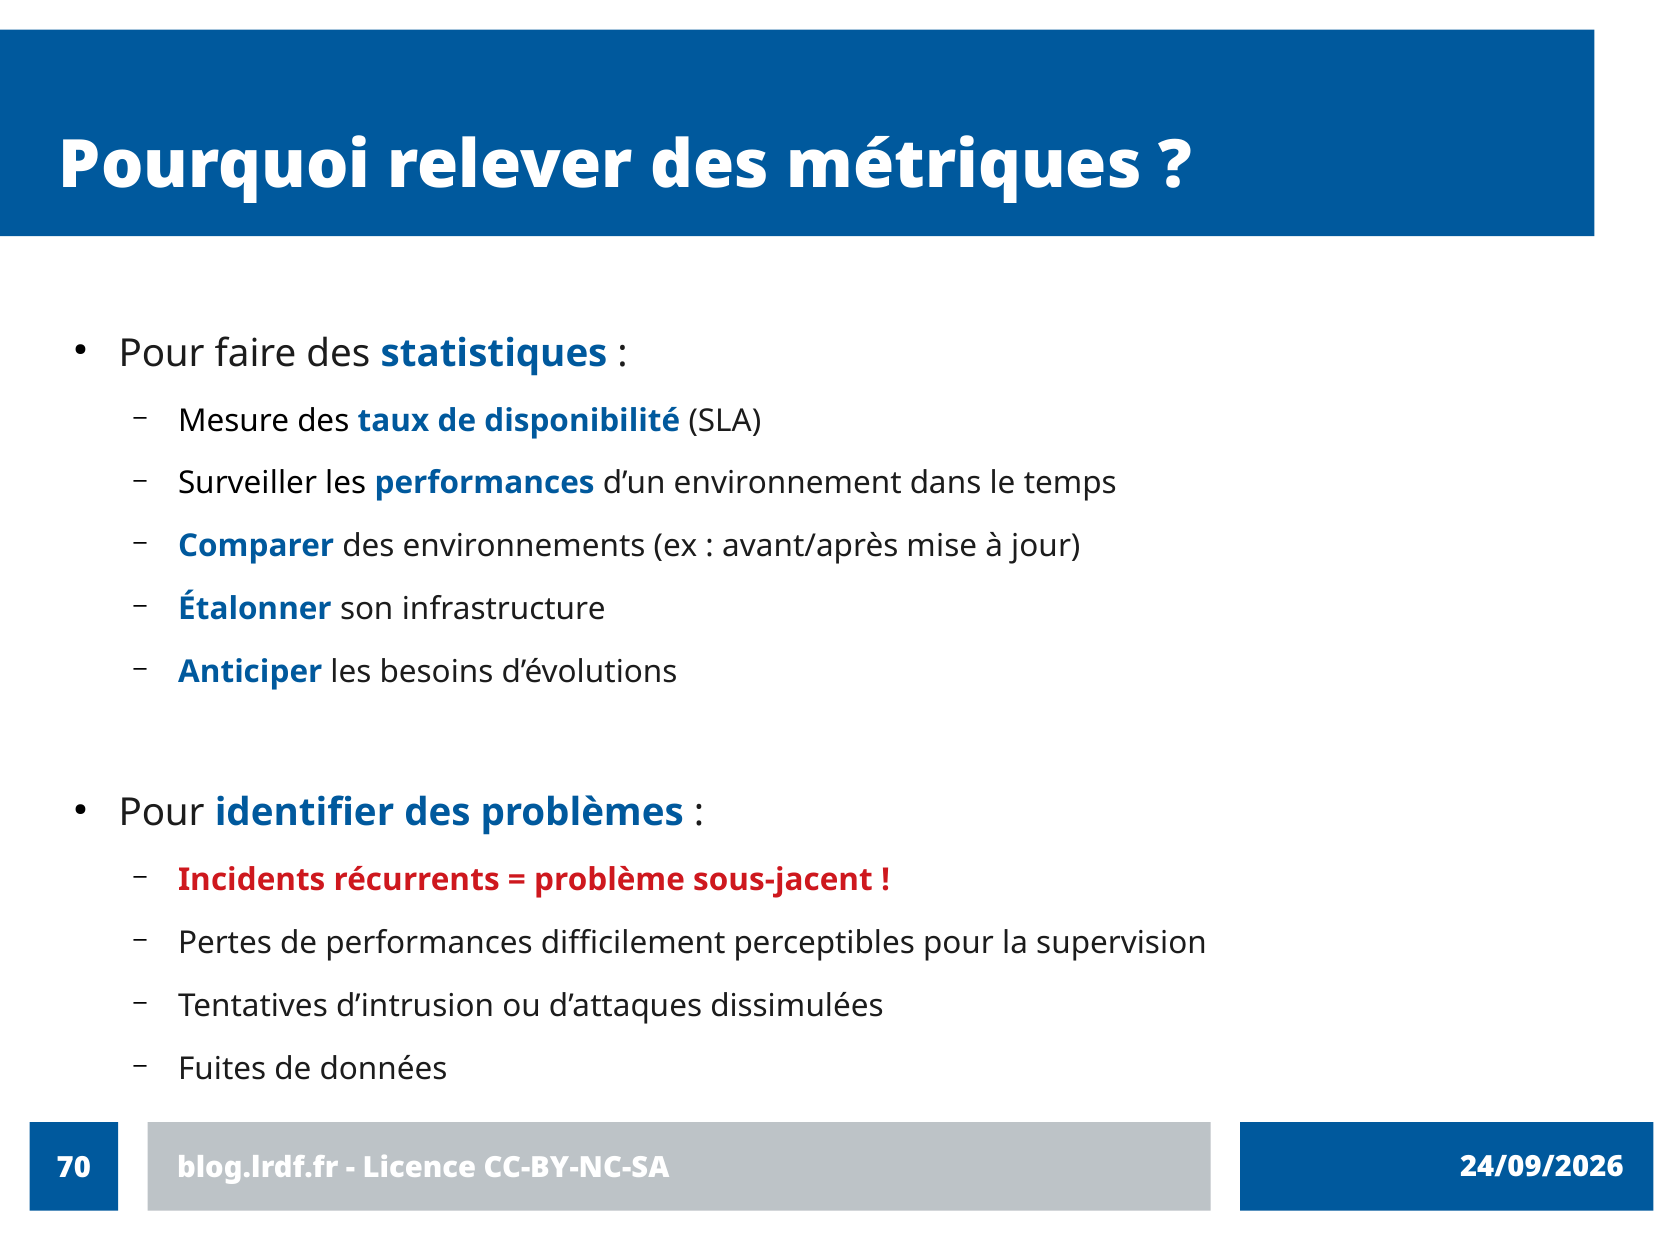

# Pourquoi relever des métriques ?
Pour faire des statistiques :
Mesure des taux de disponibilité (SLA)
Surveiller les performances d’un environnement dans le temps
Comparer des environnements (ex : avant/après mise à jour)
Étalonner son infrastructure
Anticiper les besoins d’évolutions
Pour identifier des problèmes :
Incidents récurrents = problème sous-jacent !
Pertes de performances difficilement perceptibles pour la supervision
Tentatives d’intrusion ou d’attaques dissimulées
Fuites de données
70
blog.lrdf.fr - Licence CC-BY-NC-SA